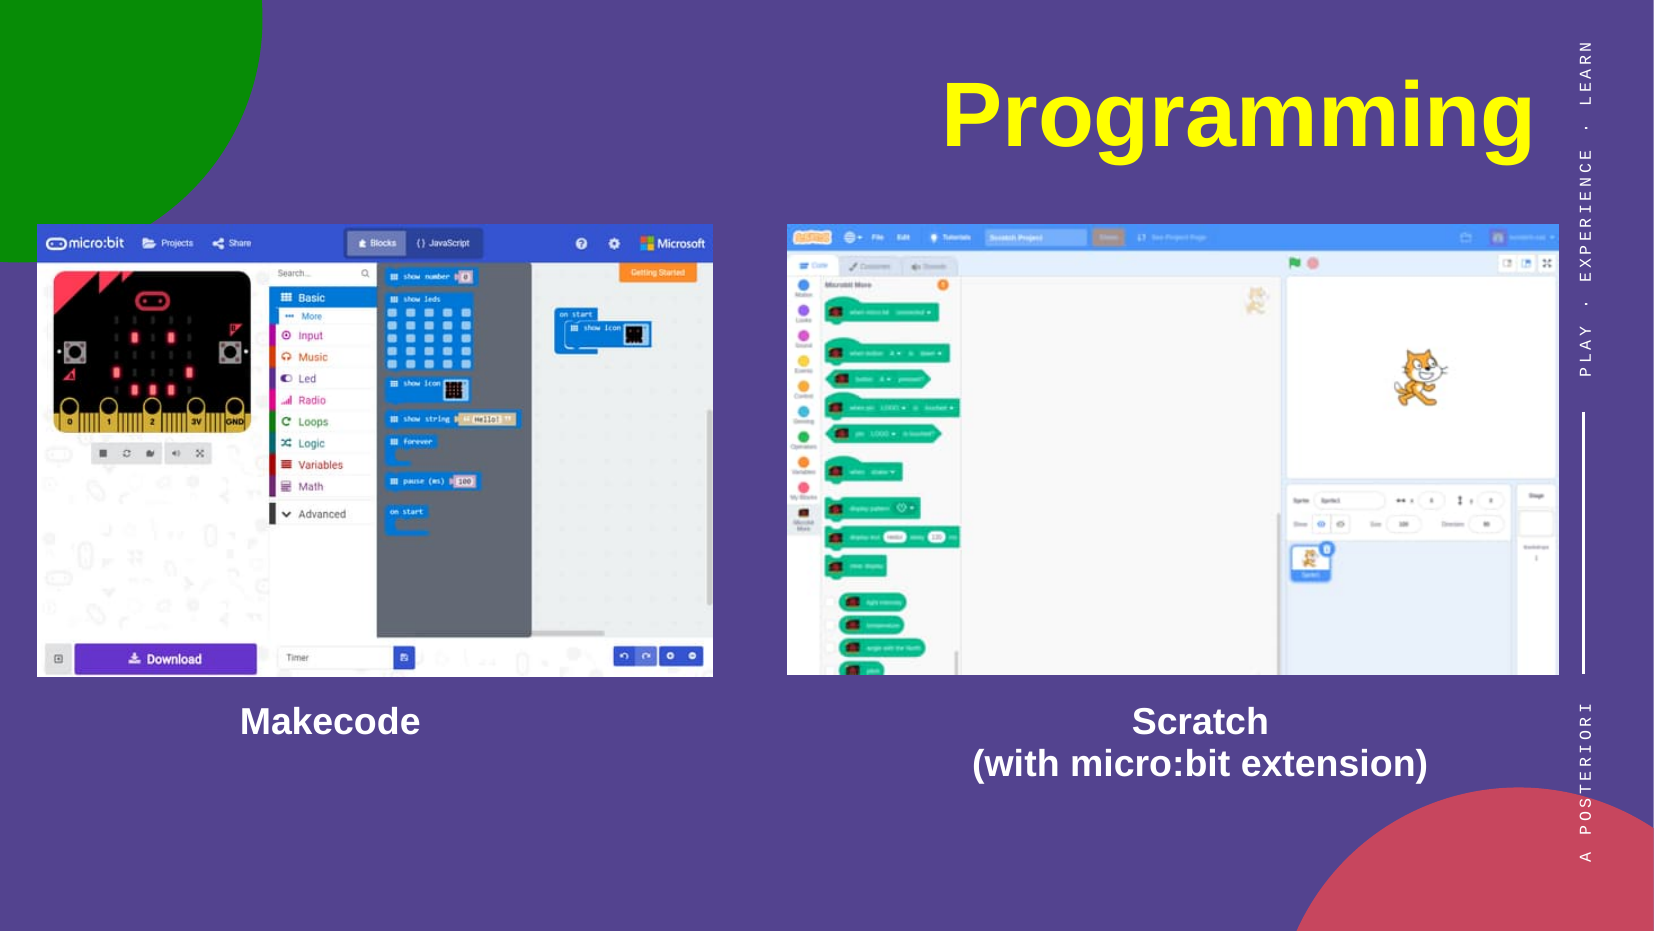

# Programming
Makecode
Scratch
(with micro:bit extension)